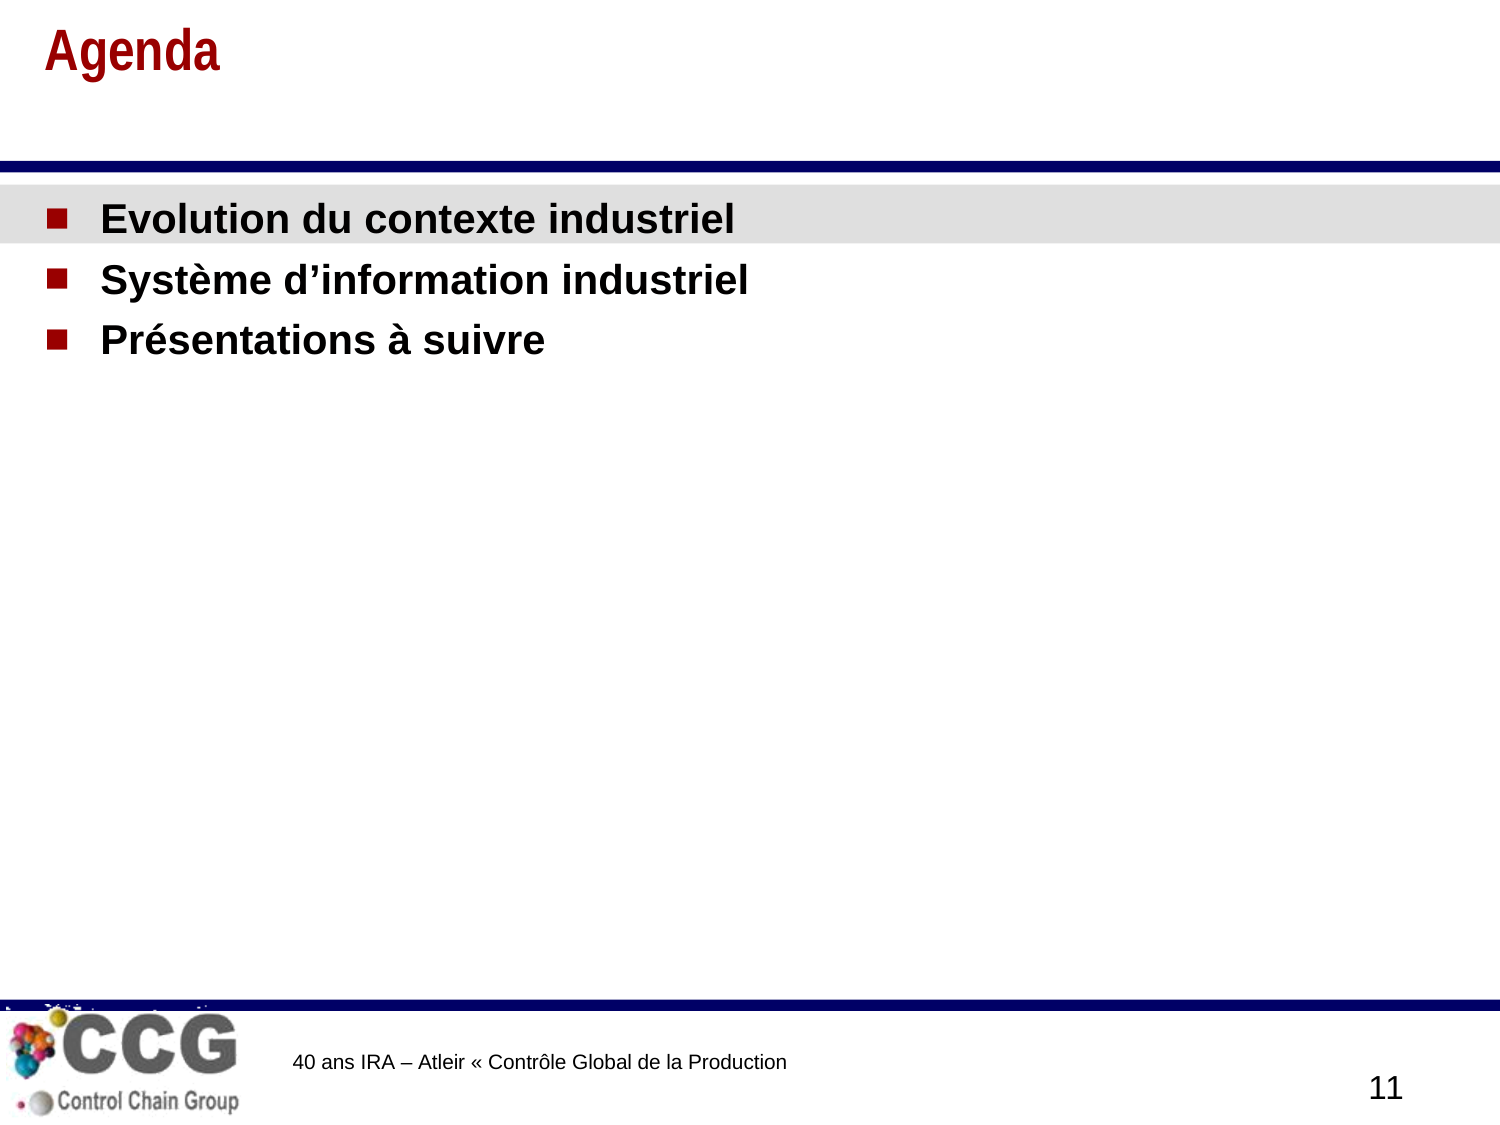

# Agenda
Evolution du contexte industriel
Système d’information industriel
Présentations à suivre